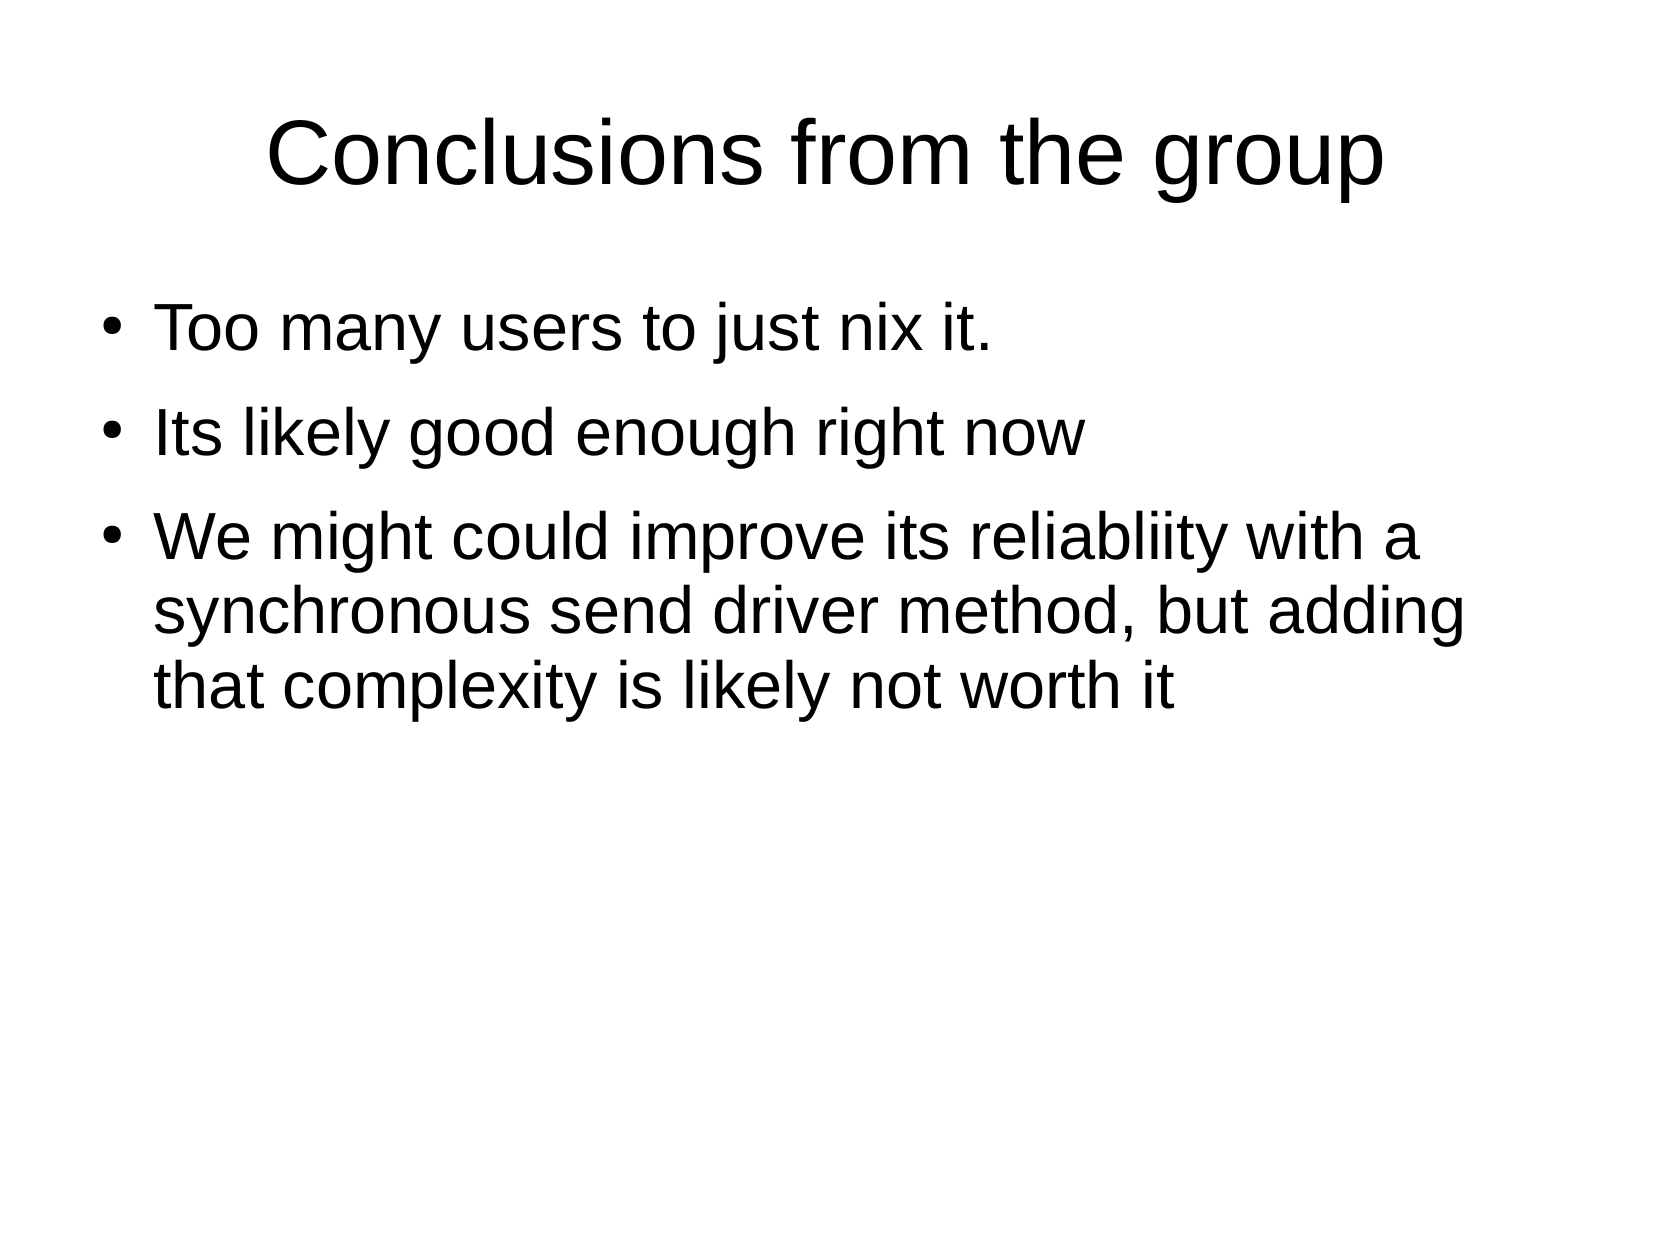

# Conclusions from the group
Too many users to just nix it.
Its likely good enough right now
We might could improve its reliabliity with a synchronous send driver method, but adding that complexity is likely not worth it